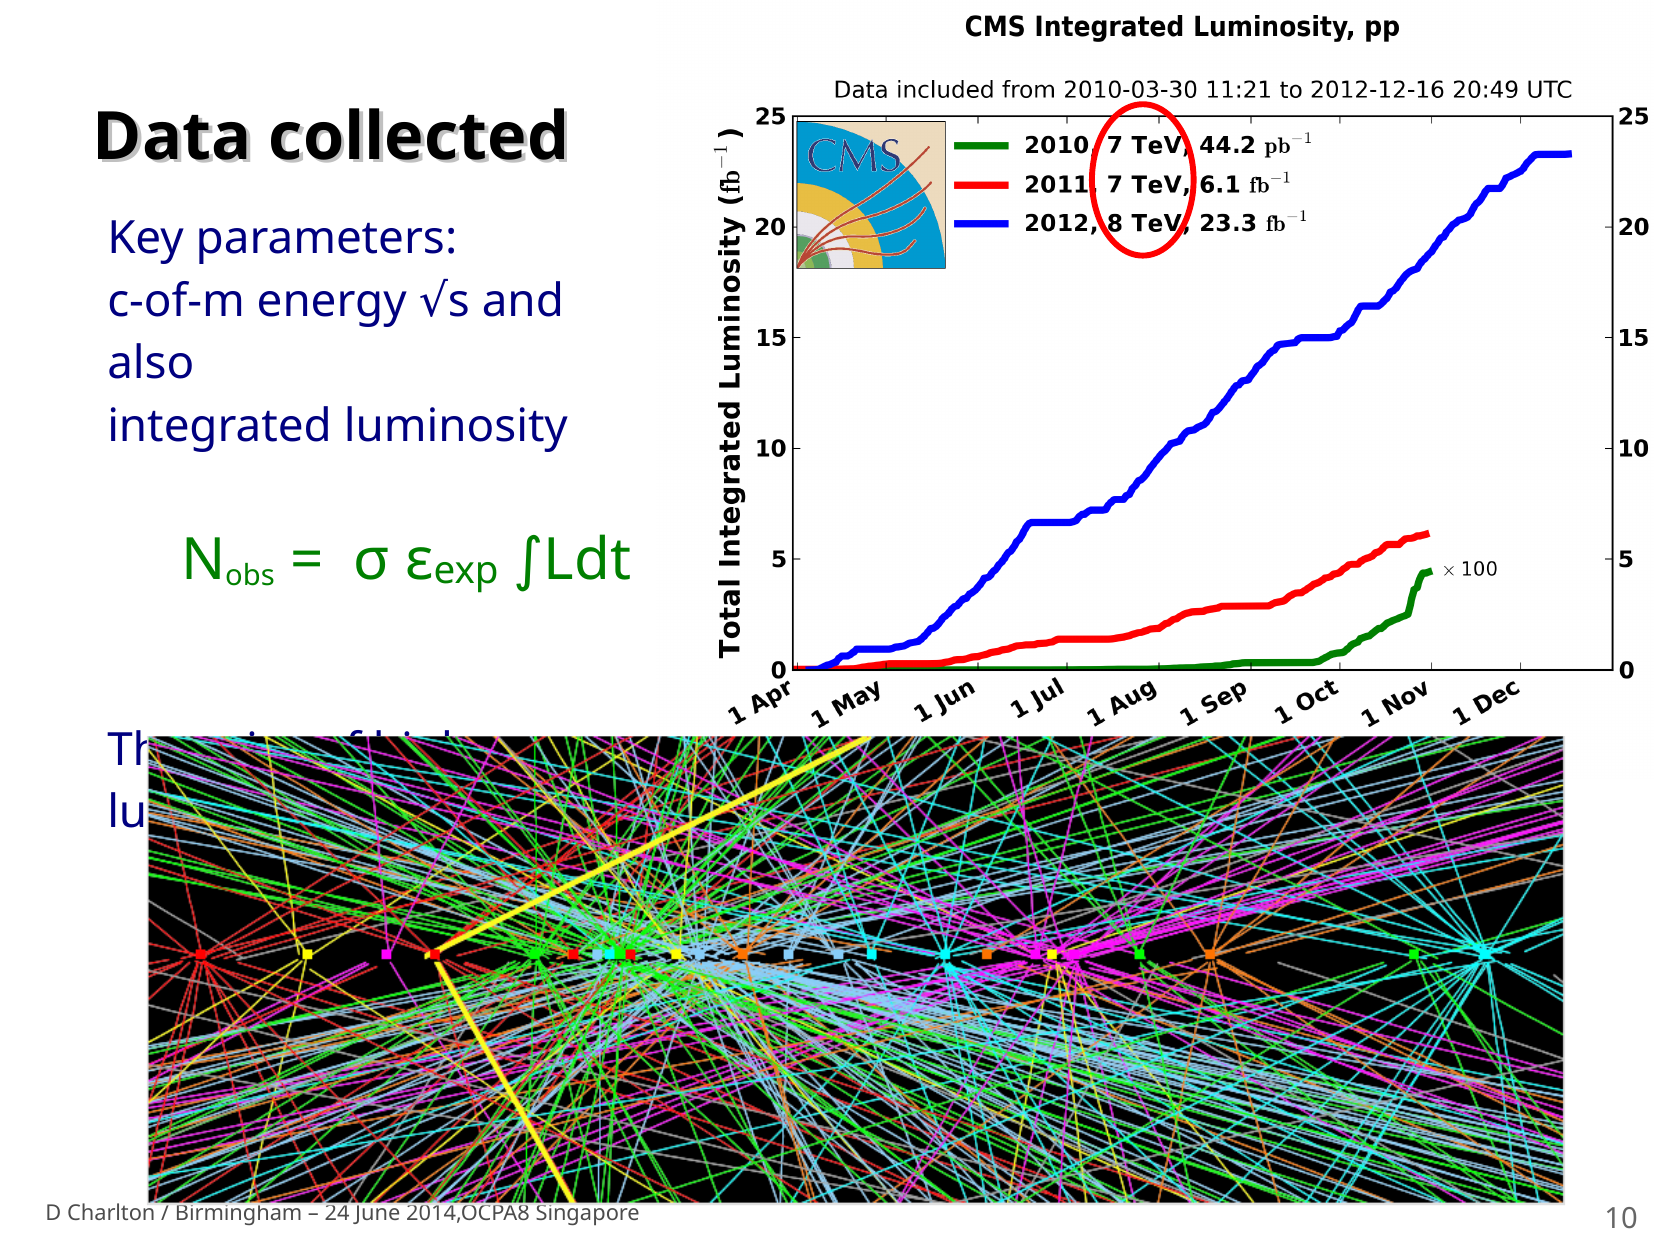

Data collected
Key parameters:
c-of-m energy √s and also
integrated luminosity
	Nobs = σ εexp ∫Ldt
The price of high luminosity: pile-up